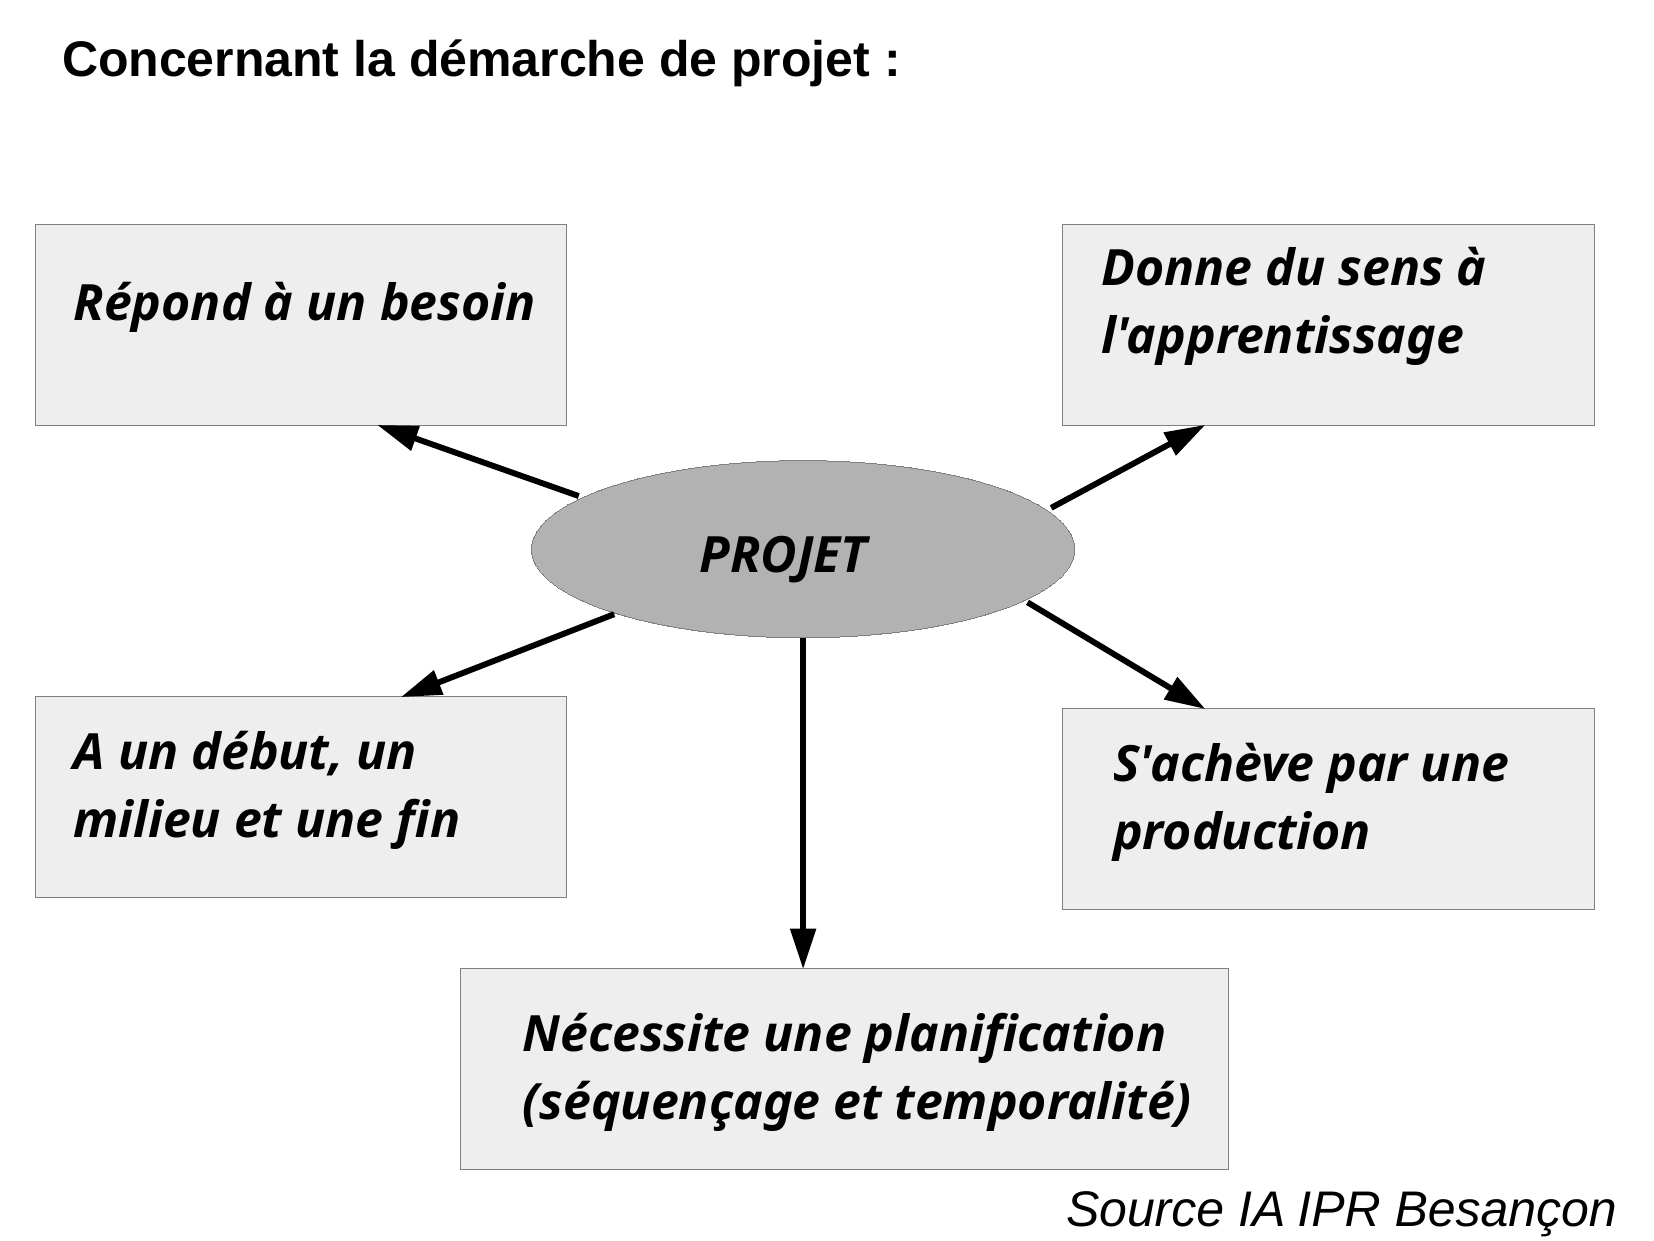

Concernant la démarche de projet :
Donne du sens à l'apprentissage
Répond à un besoin
PROJET
A un début, un milieu et une fin
S'achève par une production
Nécessite une planification (séquençage et temporalité)
Source IA IPR Besançon